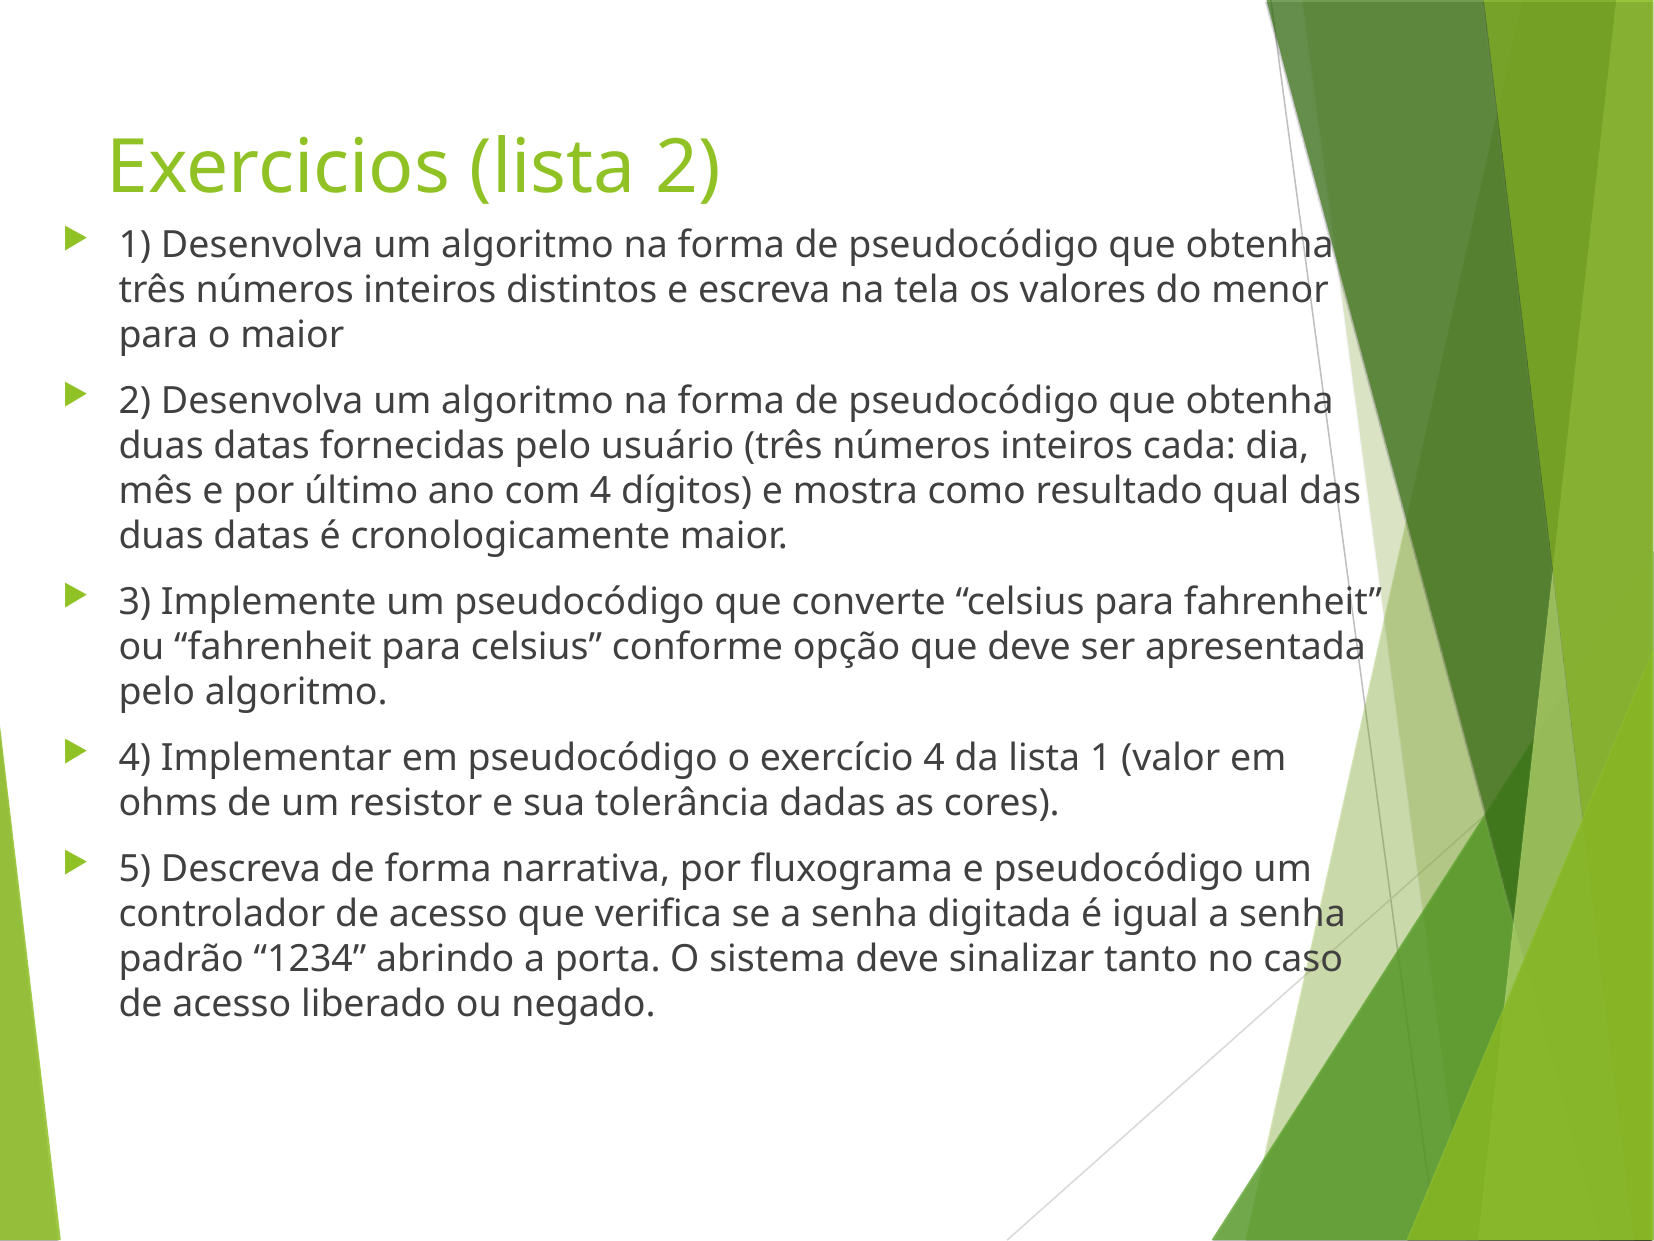

# Exercicios (lista 2)
1) Desenvolva um algoritmo na forma de pseudocódigo que obtenha três números inteiros distintos e escreva na tela os valores do menor para o maior
2) Desenvolva um algoritmo na forma de pseudocódigo que obtenha duas datas fornecidas pelo usuário (três números inteiros cada: dia, mês e por último ano com 4 dígitos) e mostra como resultado qual das duas datas é cronologicamente maior.
3) Implemente um pseudocódigo que converte “celsius para fahrenheit” ou “fahrenheit para celsius” conforme opção que deve ser apresentada pelo algoritmo.
4) Implementar em pseudocódigo o exercício 4 da lista 1 (valor em ohms de um resistor e sua tolerância dadas as cores).
5) Descreva de forma narrativa, por fluxograma e pseudocódigo um controlador de acesso que verifica se a senha digitada é igual a senha padrão “1234” abrindo a porta. O sistema deve sinalizar tanto no caso de acesso liberado ou negado.